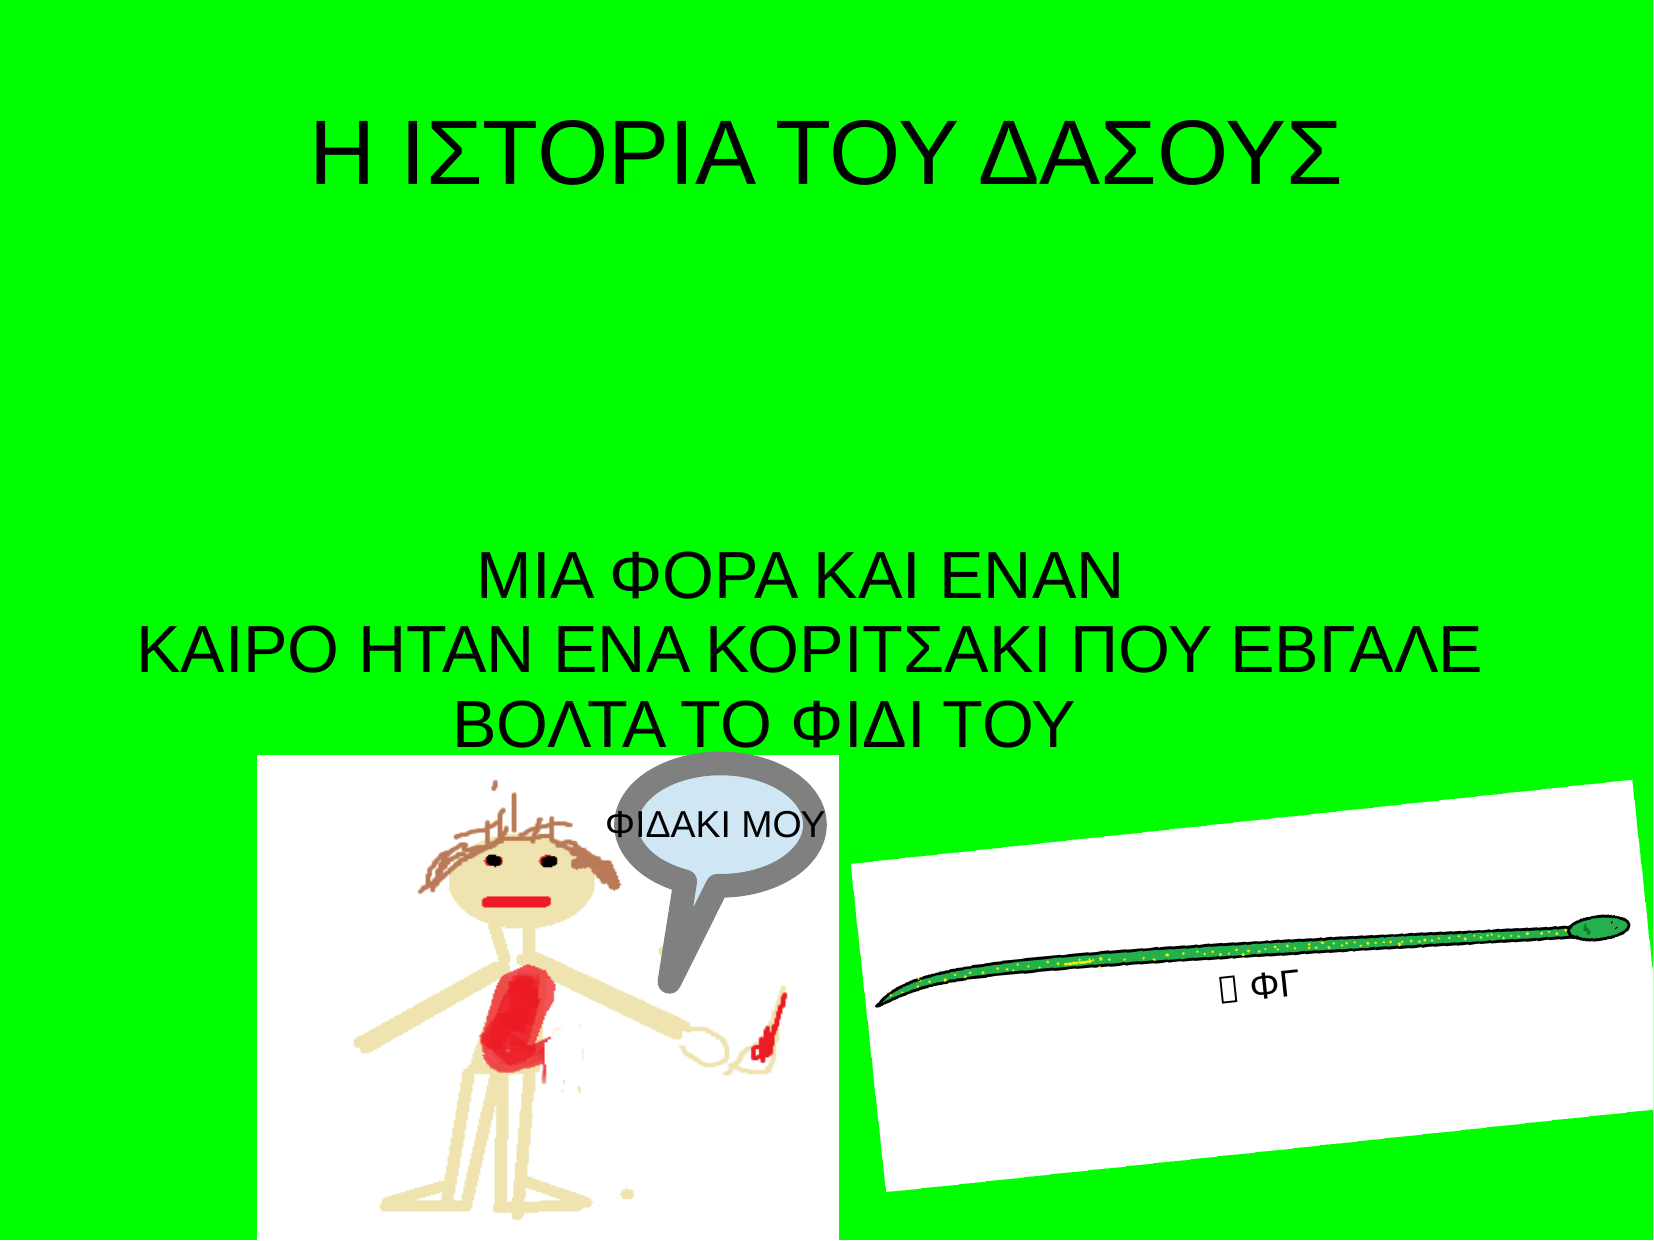

# Η ΙΣΤΟΡΙΑ ΤΟΥ ΔΑΣΟΥΣ
ΜΙΑ ΦΟΡΑ ΚΑΙ ΕΝΑΝ
ΚΑΙΡΟ ΗΤΑΝ ΕΝΑ ΚΟΡΙΤΣΑΚΙ ΠΟΥ ΕΒΓΑΛΕ ΒΟΛΤΑ ΤΟ ΦΙΔΙ ΤΟΥ
ΦΙΔΑΚΙ ΜΟΥ
ﾡΦΓ